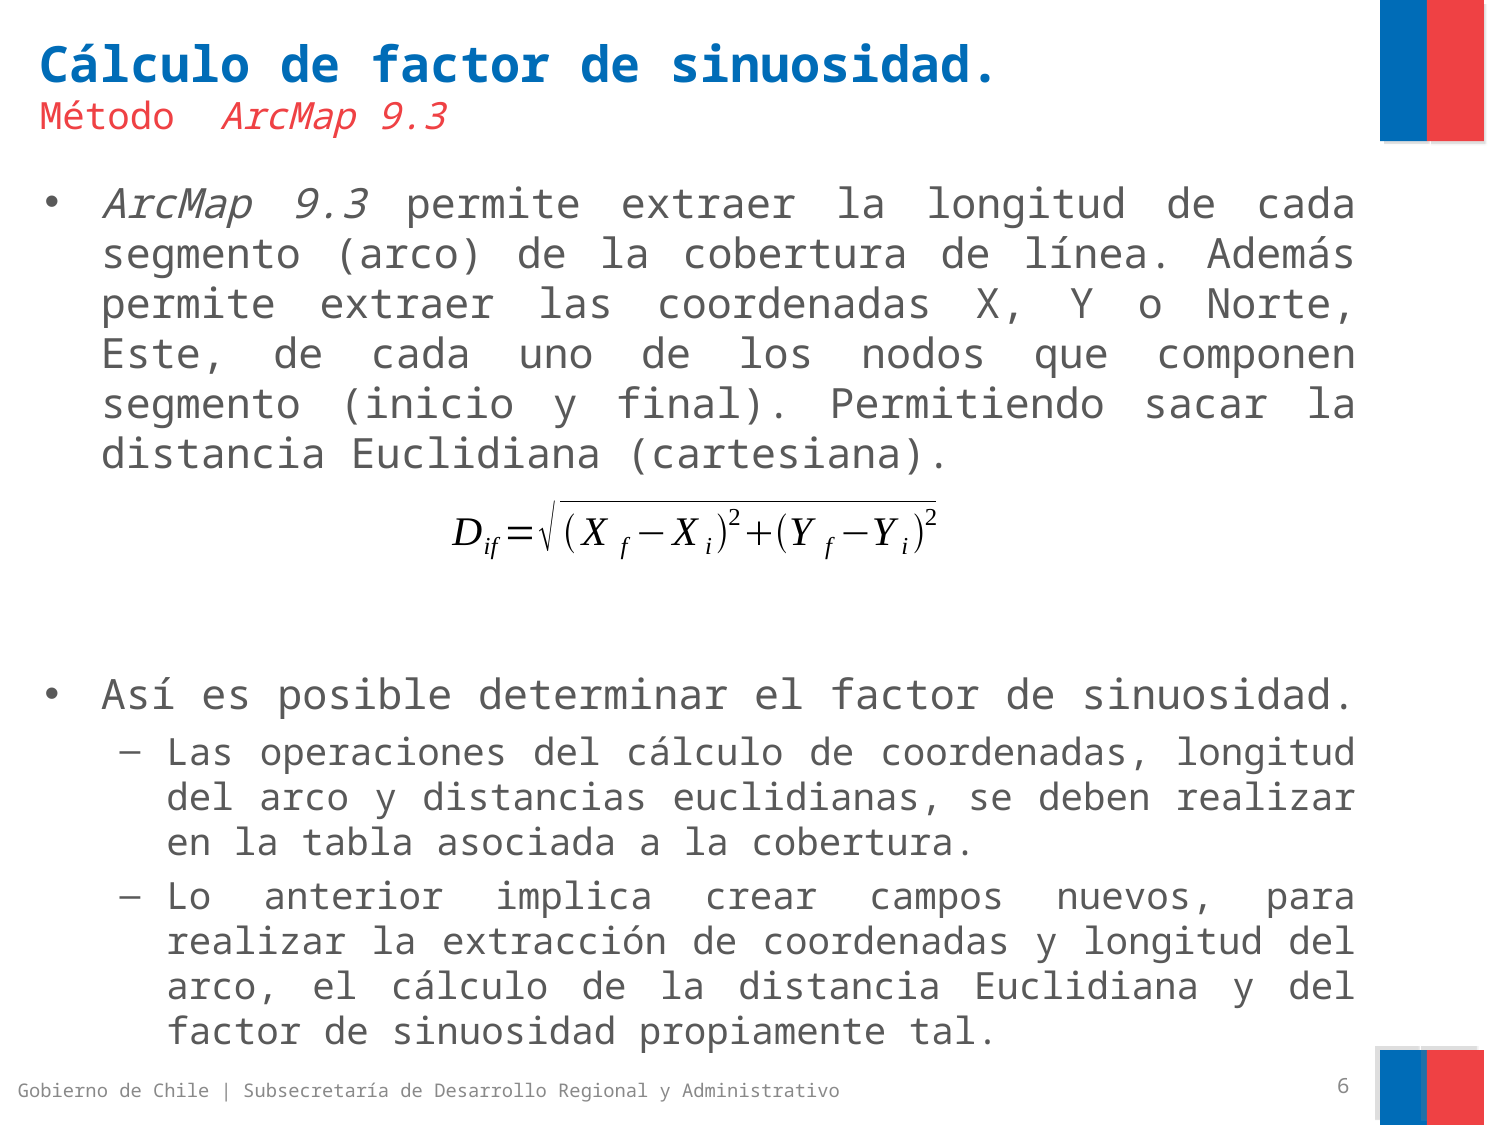

# Cálculo de factor de sinuosidad. Método ArcMap 9.3
ArcMap 9.3 permite extraer la longitud de cada segmento (arco) de la cobertura de línea. Además permite extraer las coordenadas X, Y o Norte, Este, de cada uno de los nodos que componen segmento (inicio y final). Permitiendo sacar la distancia Euclidiana (cartesiana).
Así es posible determinar el factor de sinuosidad.
Las operaciones del cálculo de coordenadas, longitud del arco y distancias euclidianas, se deben realizar en la tabla asociada a la cobertura.
Lo anterior implica crear campos nuevos, para realizar la extracción de coordenadas y longitud del arco, el cálculo de la distancia Euclidiana y del factor de sinuosidad propiamente tal.
Gobierno de Chile | Subsecretaría de Desarrollo Regional y Administrativo